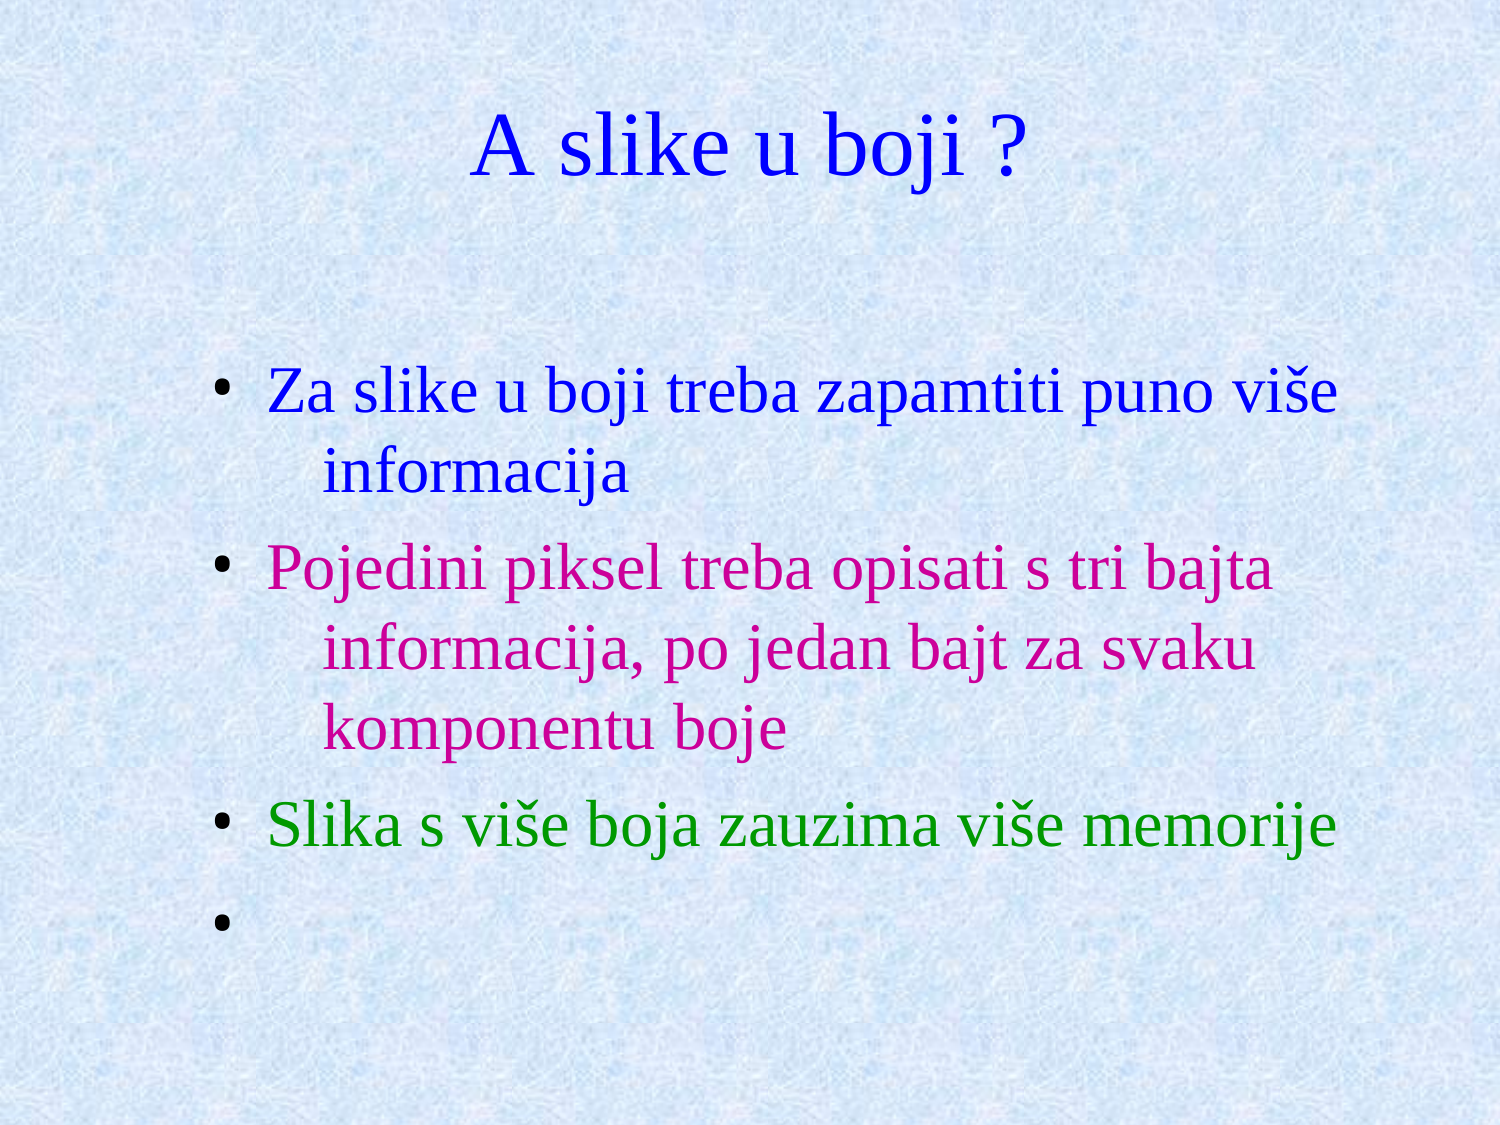

# A slike u boji ?
Za slike u boji treba zapamtiti puno više informacija
Pojedini piksel treba opisati s tri bajta informacija, po jedan bajt za svaku komponentu boje
Slika s više boja zauzima više memorije